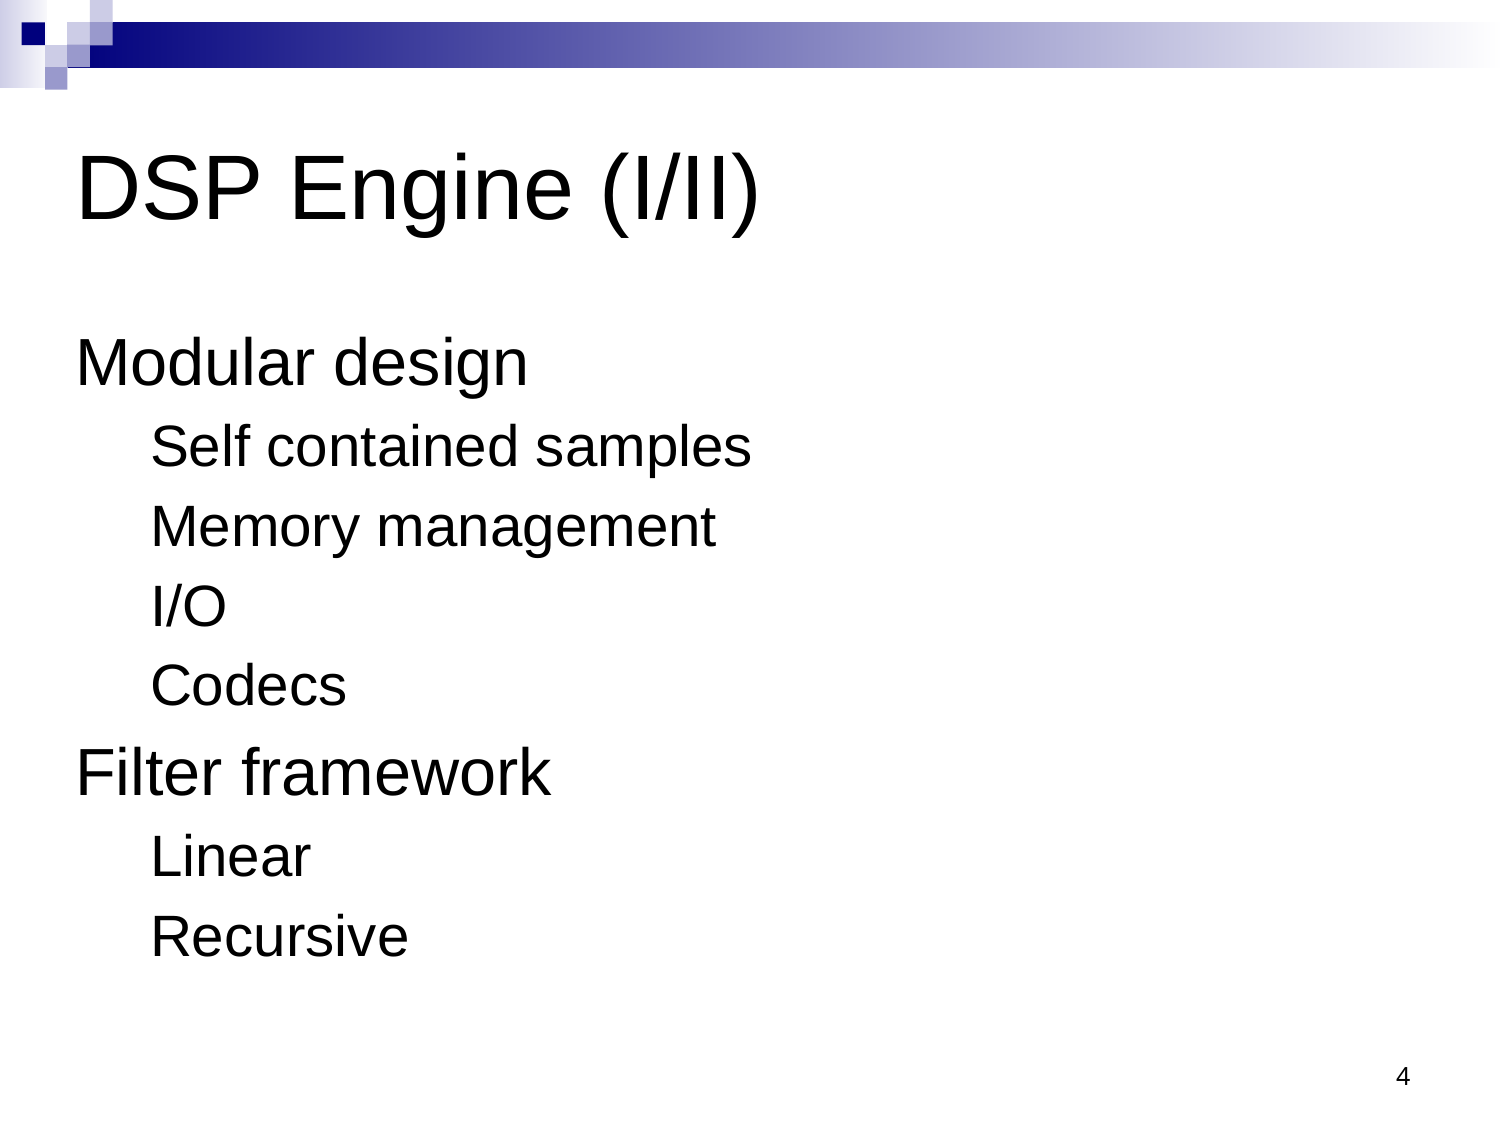

# DSP Engine (I/II)
Modular design
Self contained samples
Memory management
I/O
Codecs
Filter framework
Linear
Recursive
4